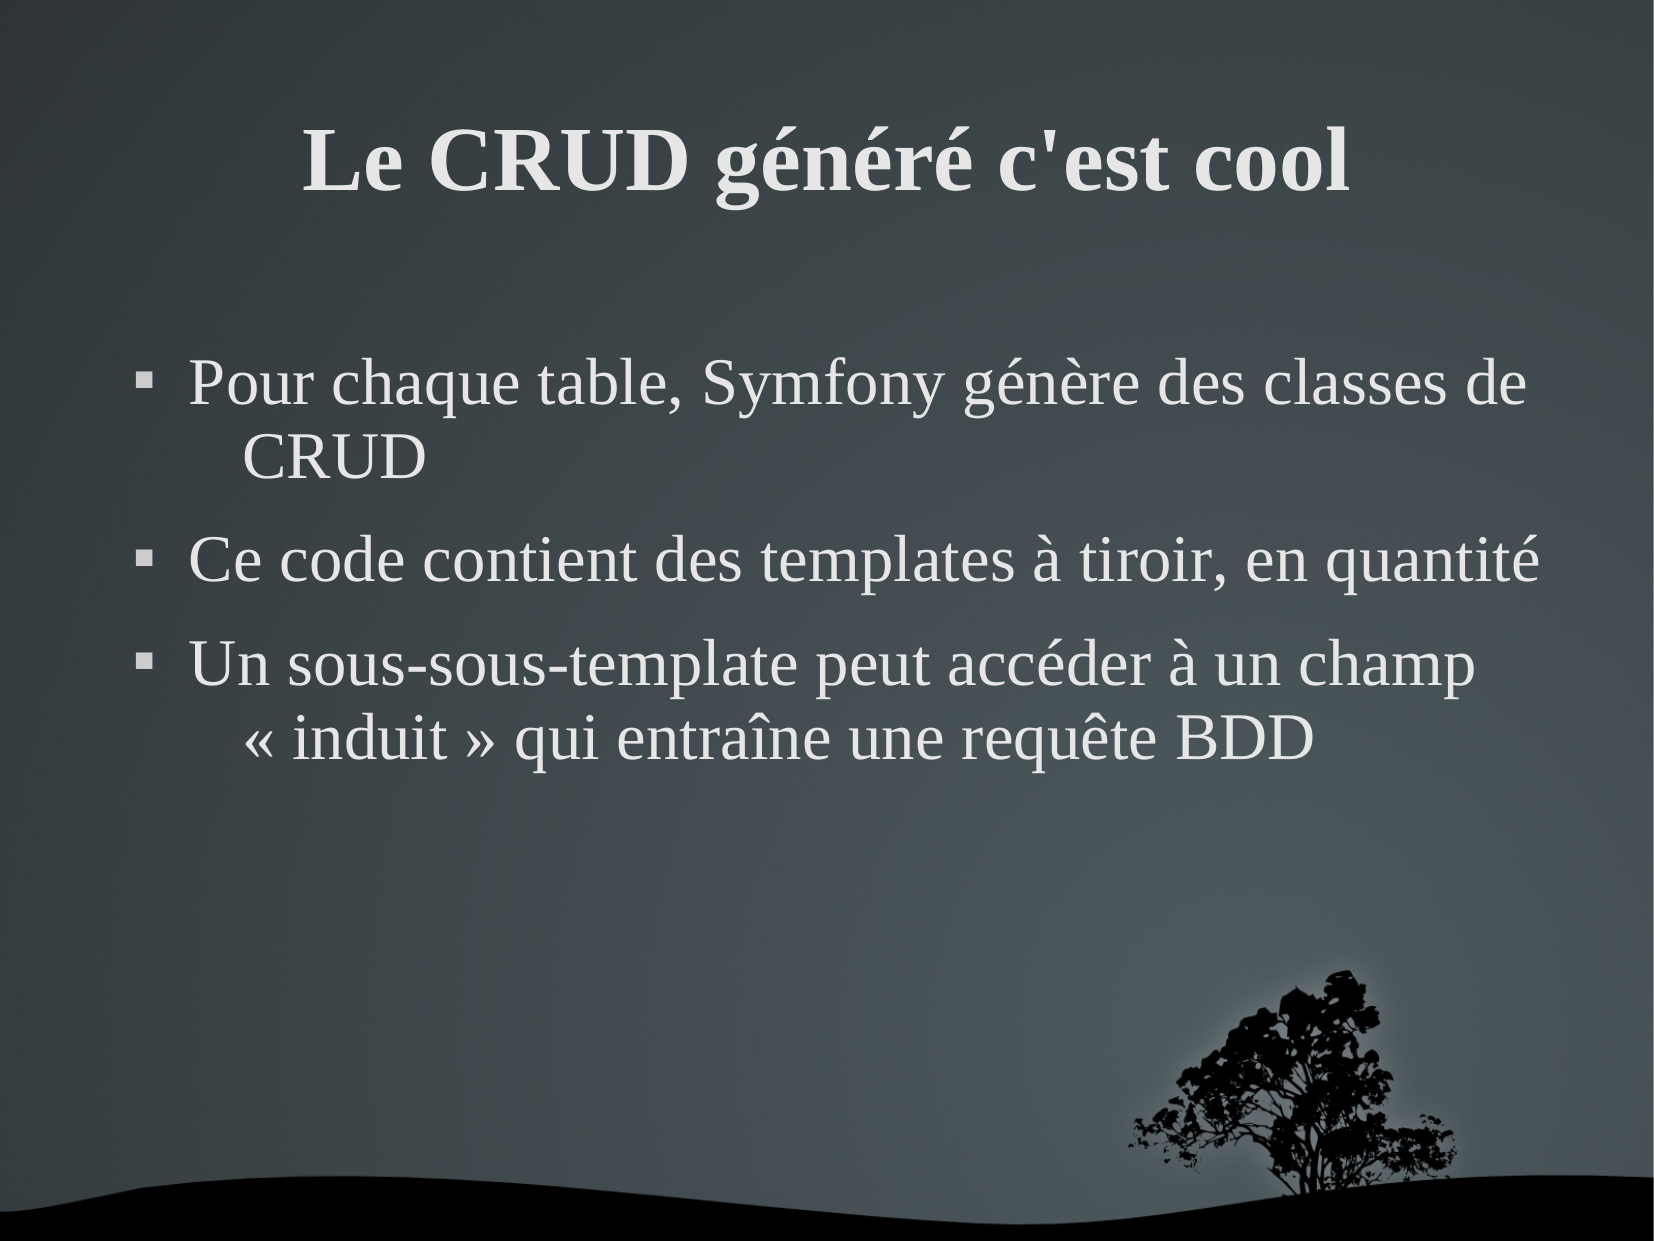

# Le CRUD généré c'est cool
Pour chaque table, Symfony génère des classes de CRUD
Ce code contient des templates à tiroir, en quantité
Un sous-sous-template peut accéder à un champ « induit » qui entraîne une requête BDD